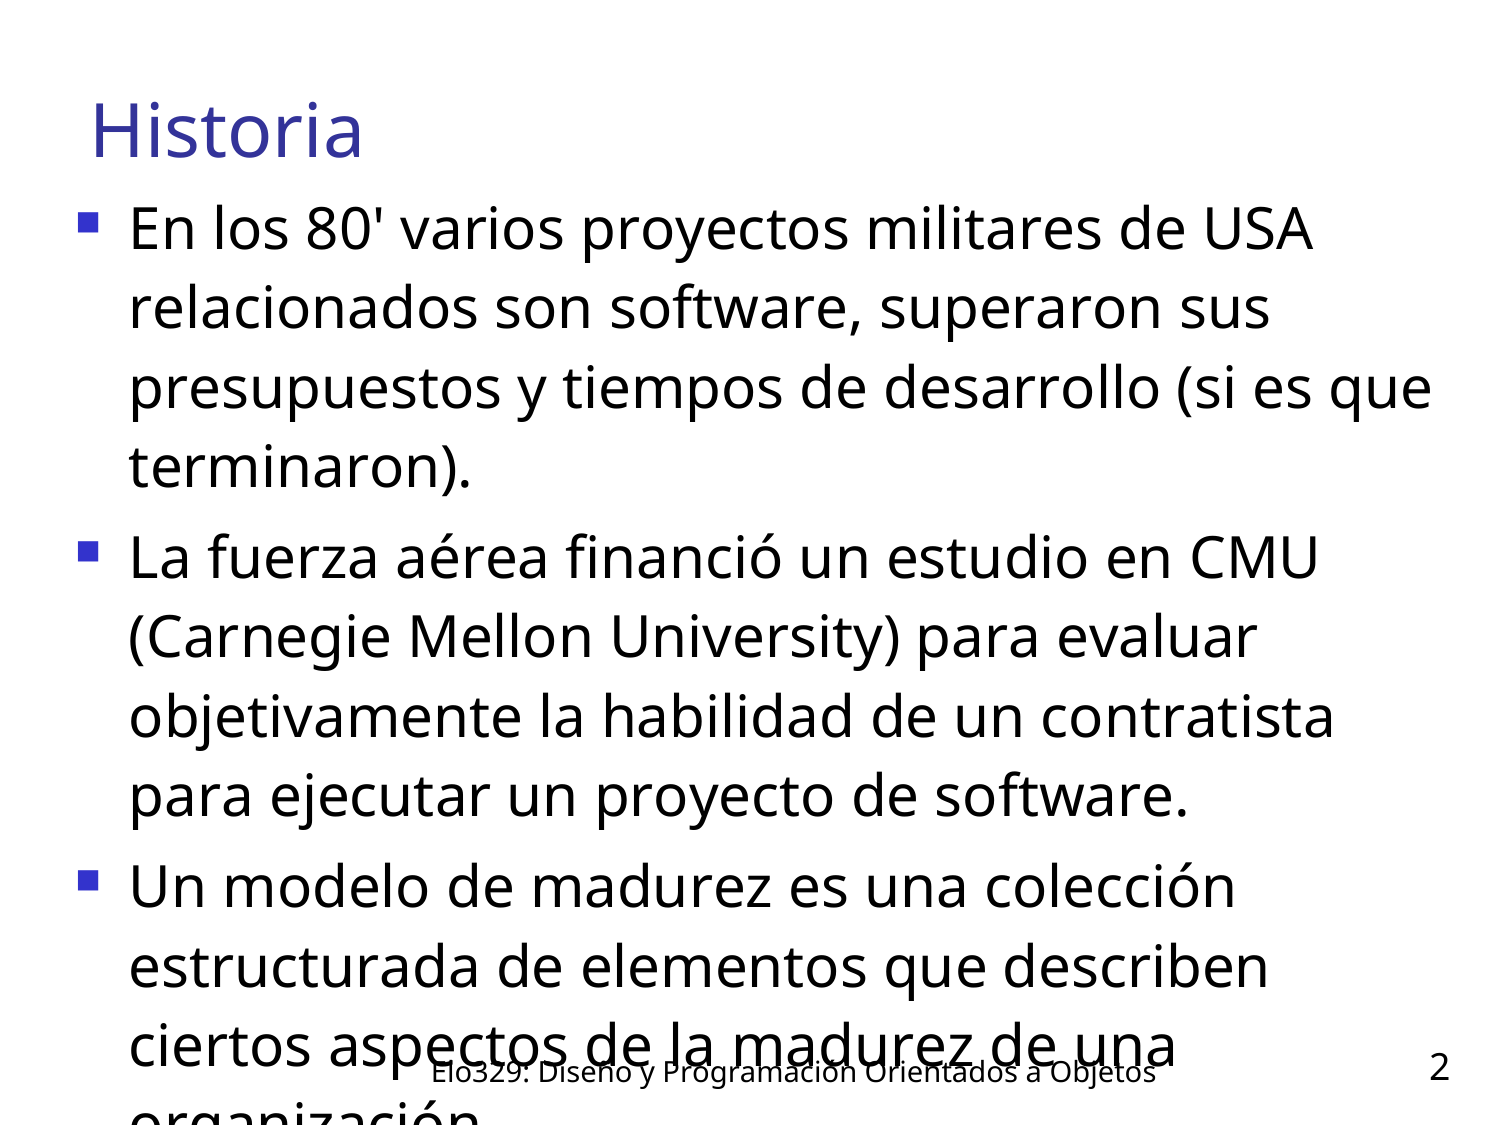

# Historia
En los 80' varios proyectos militares de USA relacionados son software, superaron sus presupuestos y tiempos de desarrollo (si es que terminaron).
La fuerza aérea financió un estudio en CMU (Carnegie Mellon University) para evaluar objetivamente la habilidad de un contratista para ejecutar un proyecto de software.
Un modelo de madurez es una colección estructurada de elementos que describen ciertos aspectos de la madurez de una organización.
2